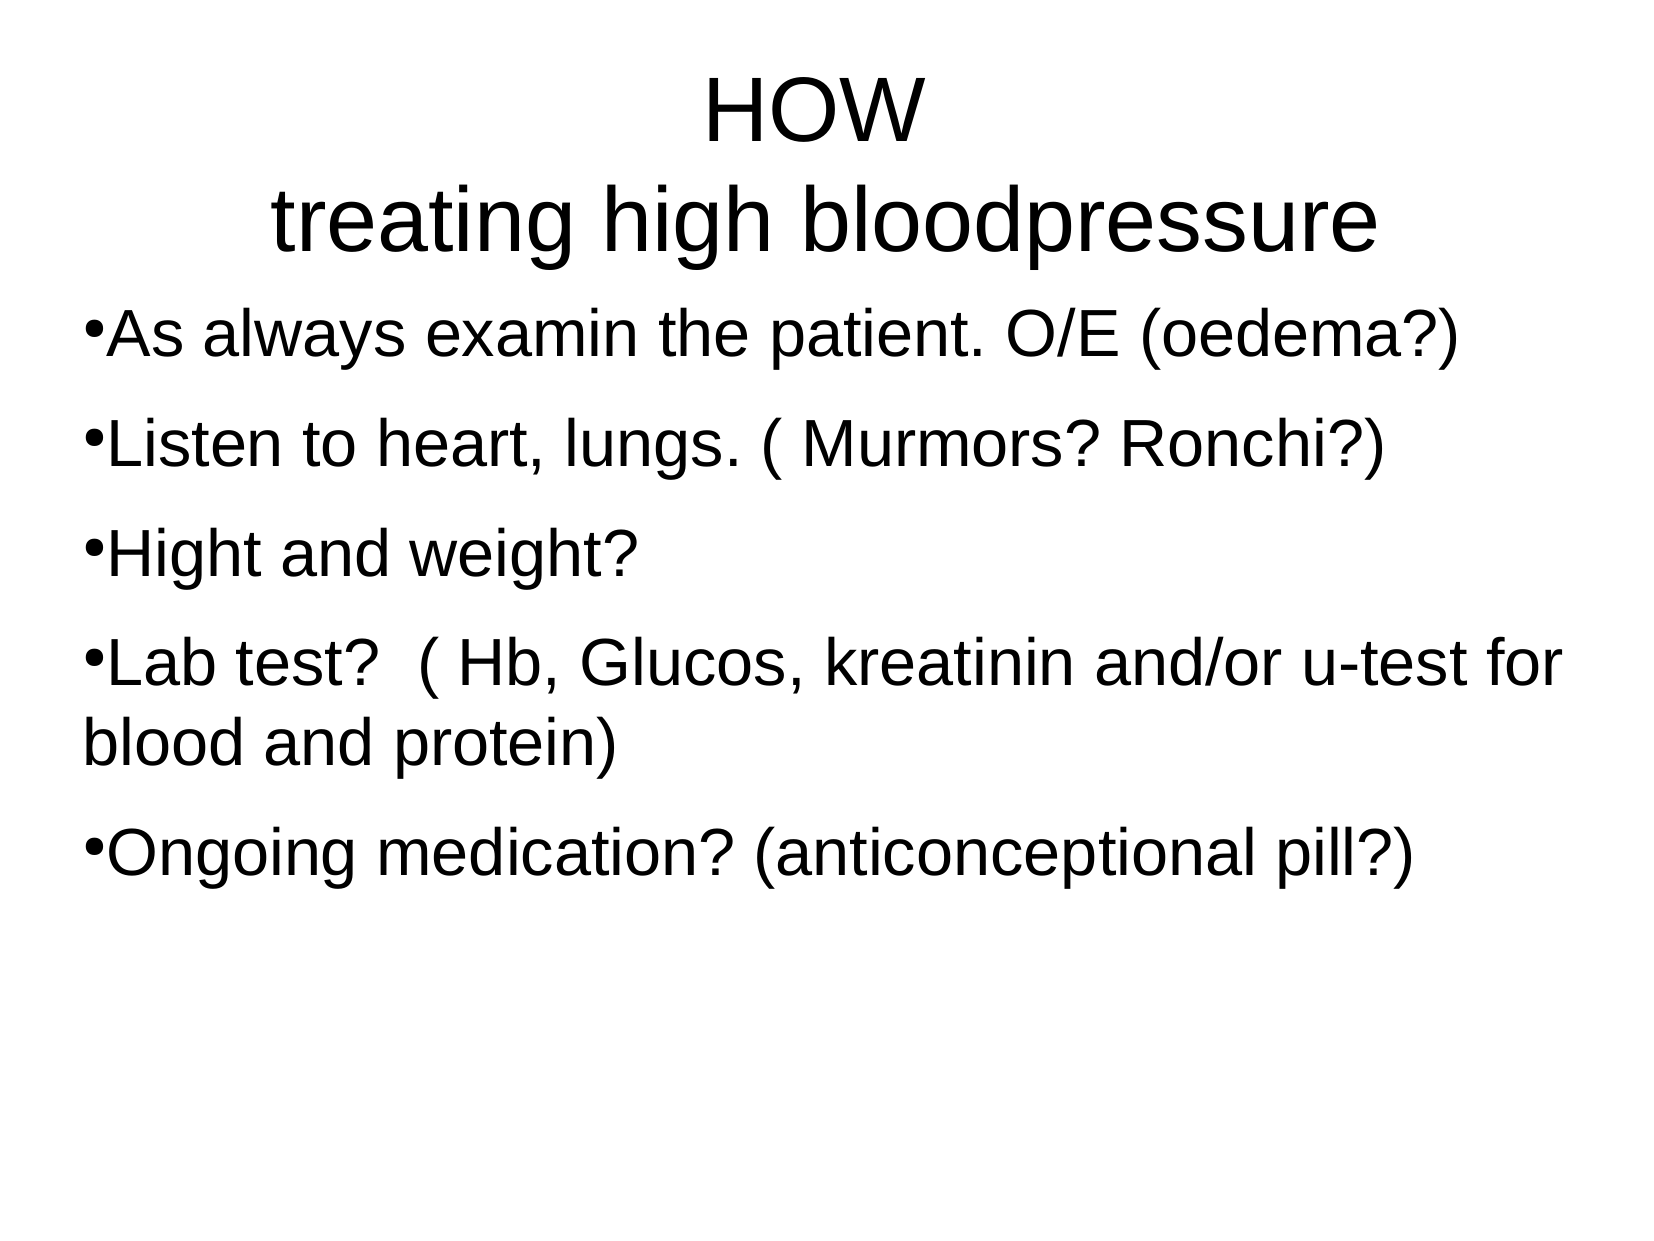

# HOW treating high bloodpressure
As always examin the patient. O/E (oedema?)
Listen to heart, lungs. ( Murmors? Ronchi?)
Hight and weight?
Lab test? ( Hb, Glucos, kreatinin and/or u-test for blood and protein)
Ongoing medication? (anticonceptional pill?)